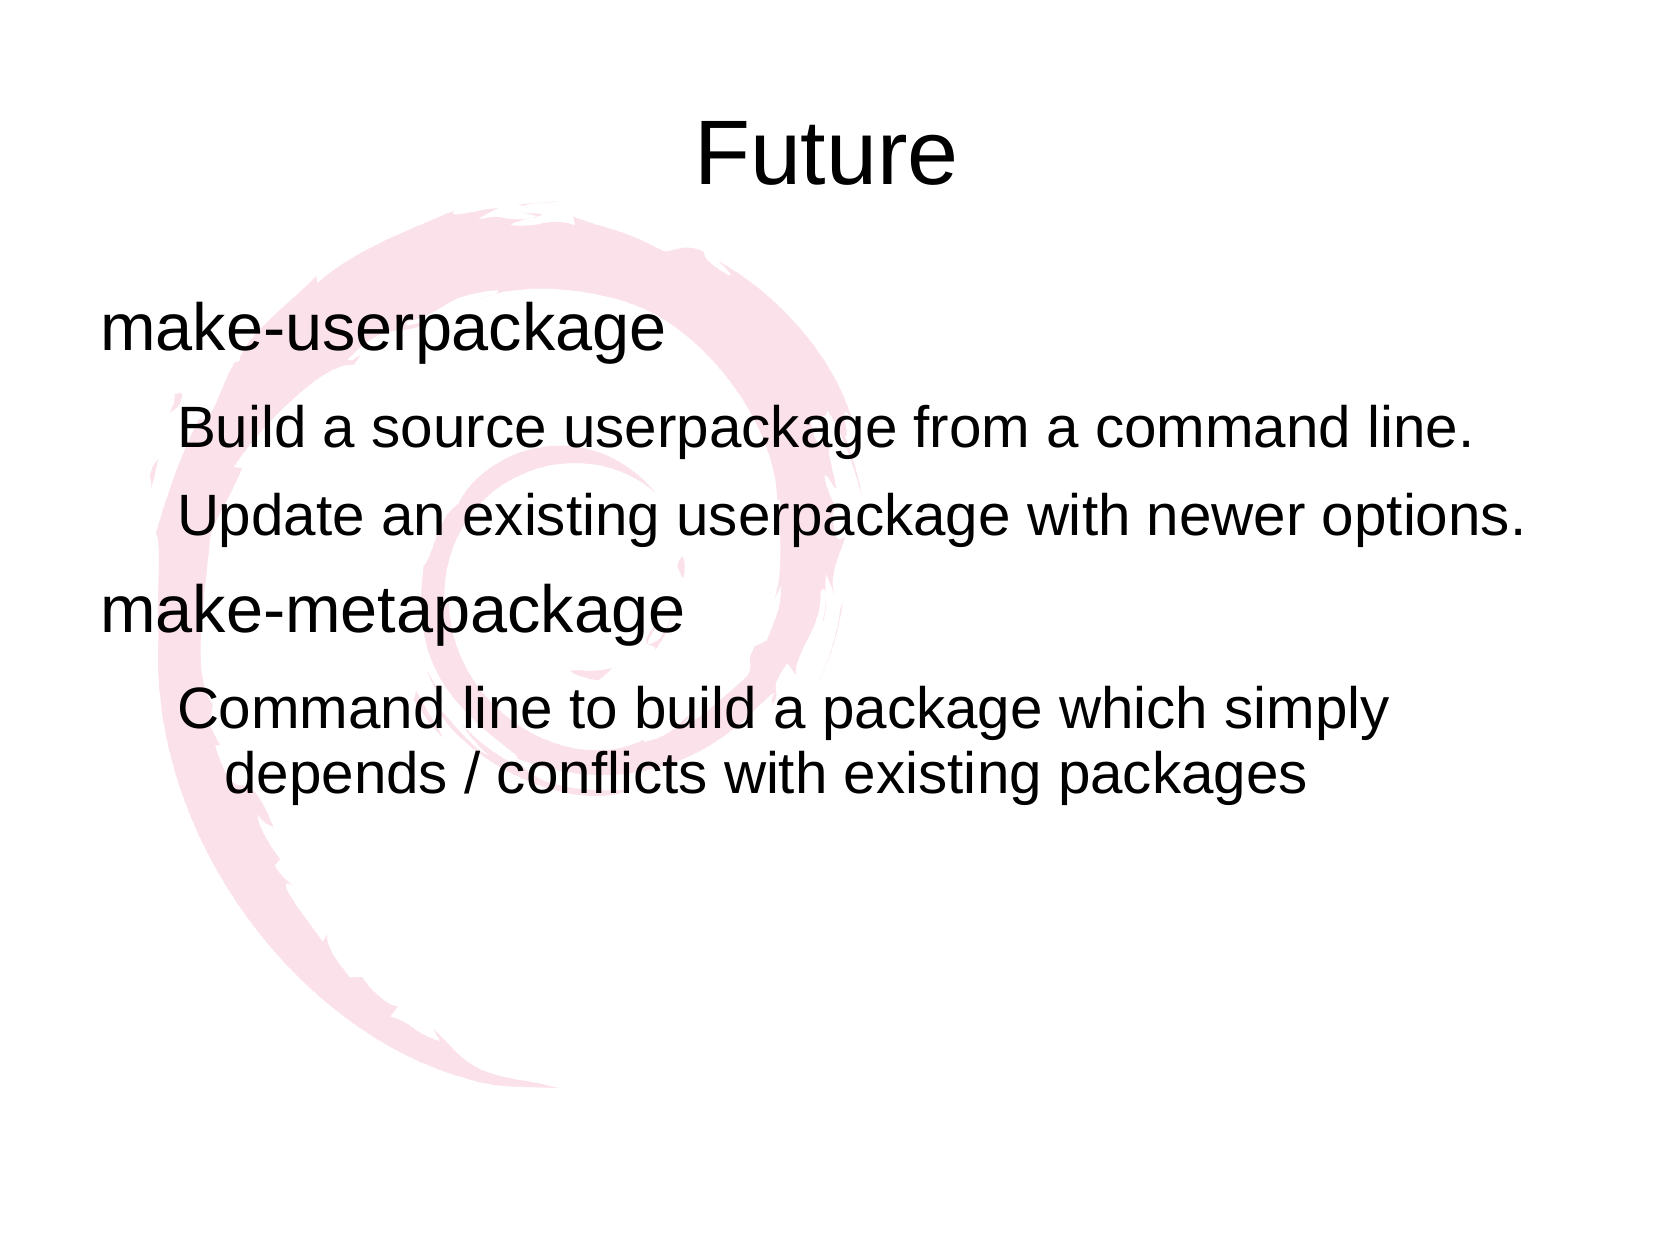

# Future
make-userpackage
Build a source userpackage from a command line.
Update an existing userpackage with newer options.
make-metapackage
Command line to build a package which simply depends / conflicts with existing packages